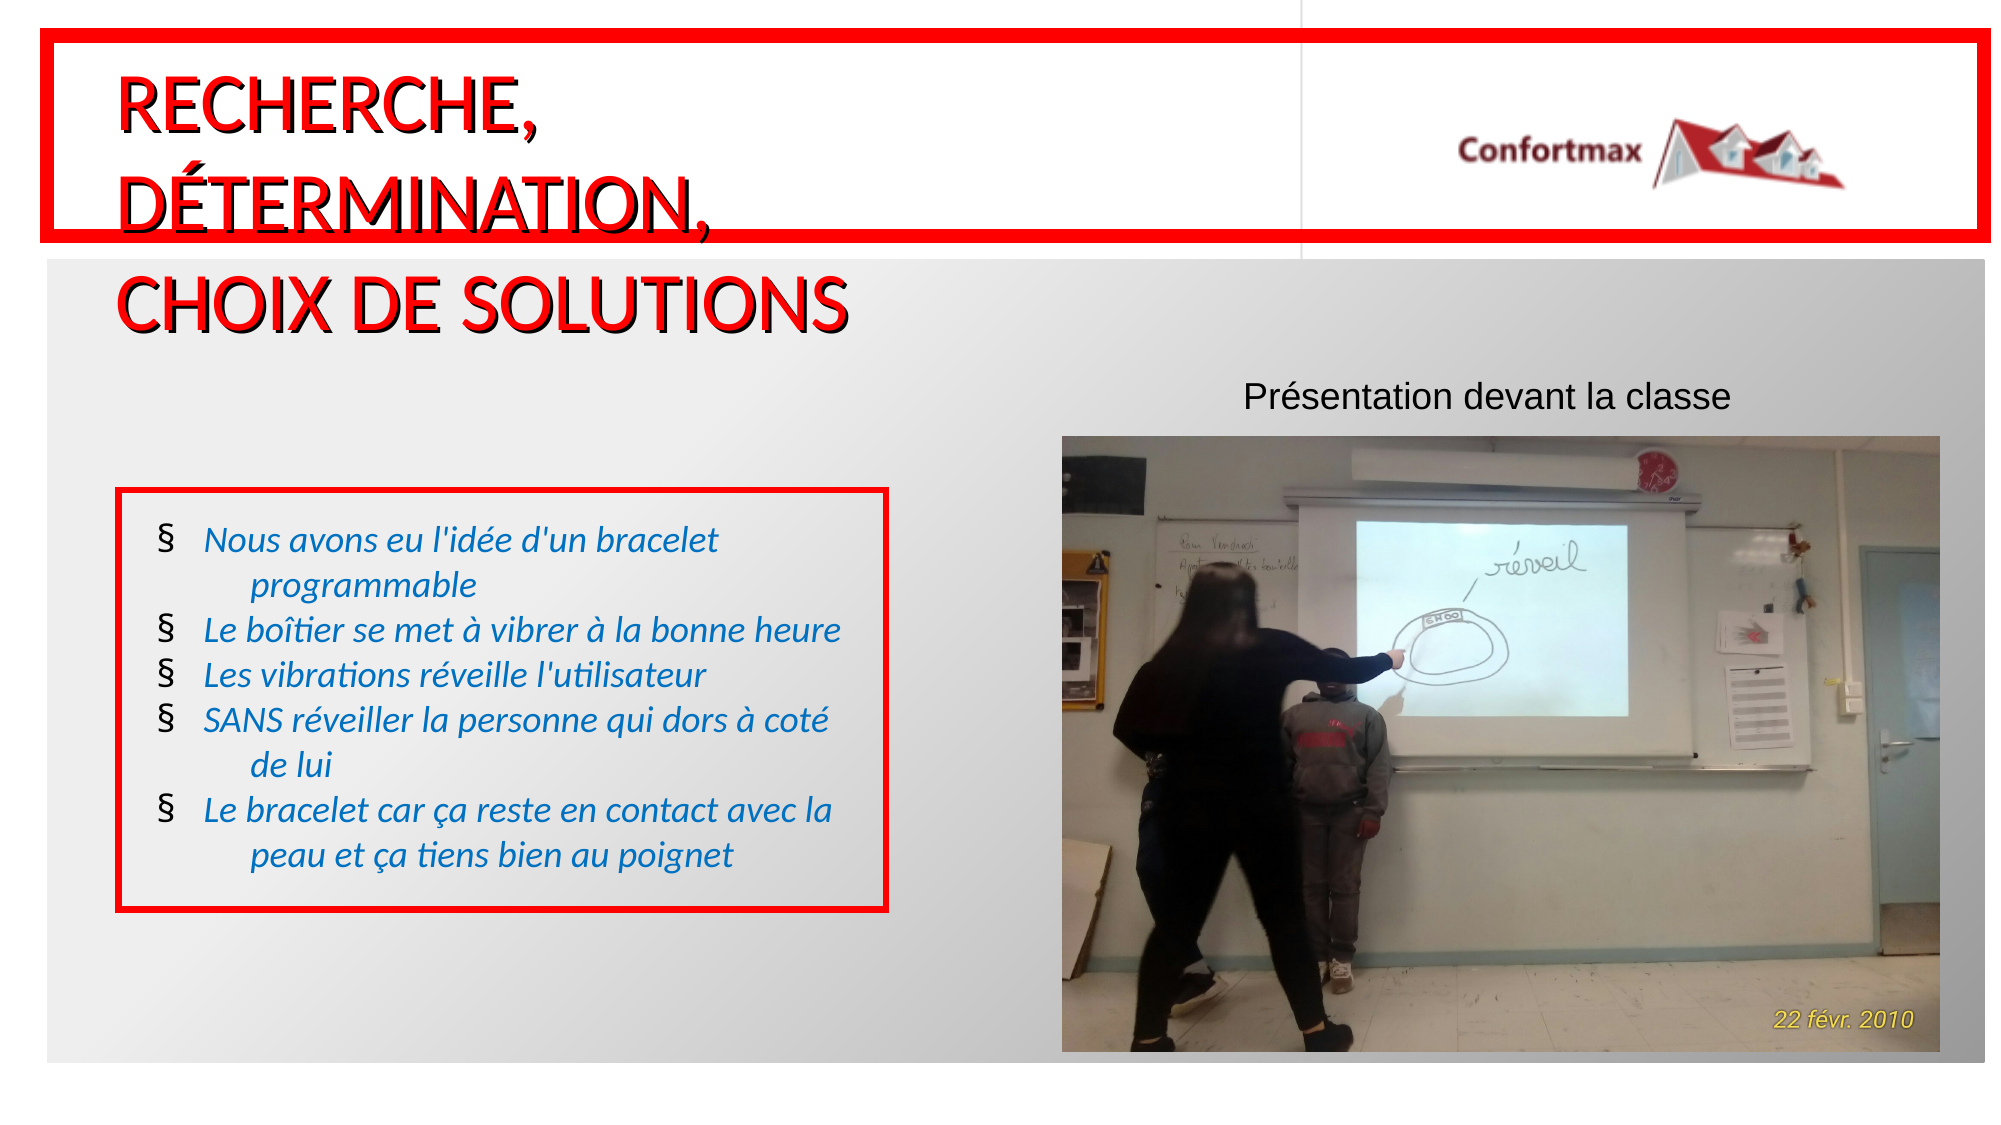

RECHERCHE,
DÉTERMINATION,
CHOIX DE SOLUTIONS
Présentation devant la classe
Nous avons eu l'idée d'un bracelet programmable
Le boîtier se met à vibrer à la bonne heure
Les vibrations réveille l'utilisateur
SANS réveiller la personne qui dors à coté de lui
Le bracelet car ça reste en contact avec la peau et ça tiens bien au poignet
Attendus
Cheminement des idées,
Choix argumentés,
Utilisation du logiciel de CAO,
Problèmes rencontrés,
Enseignements